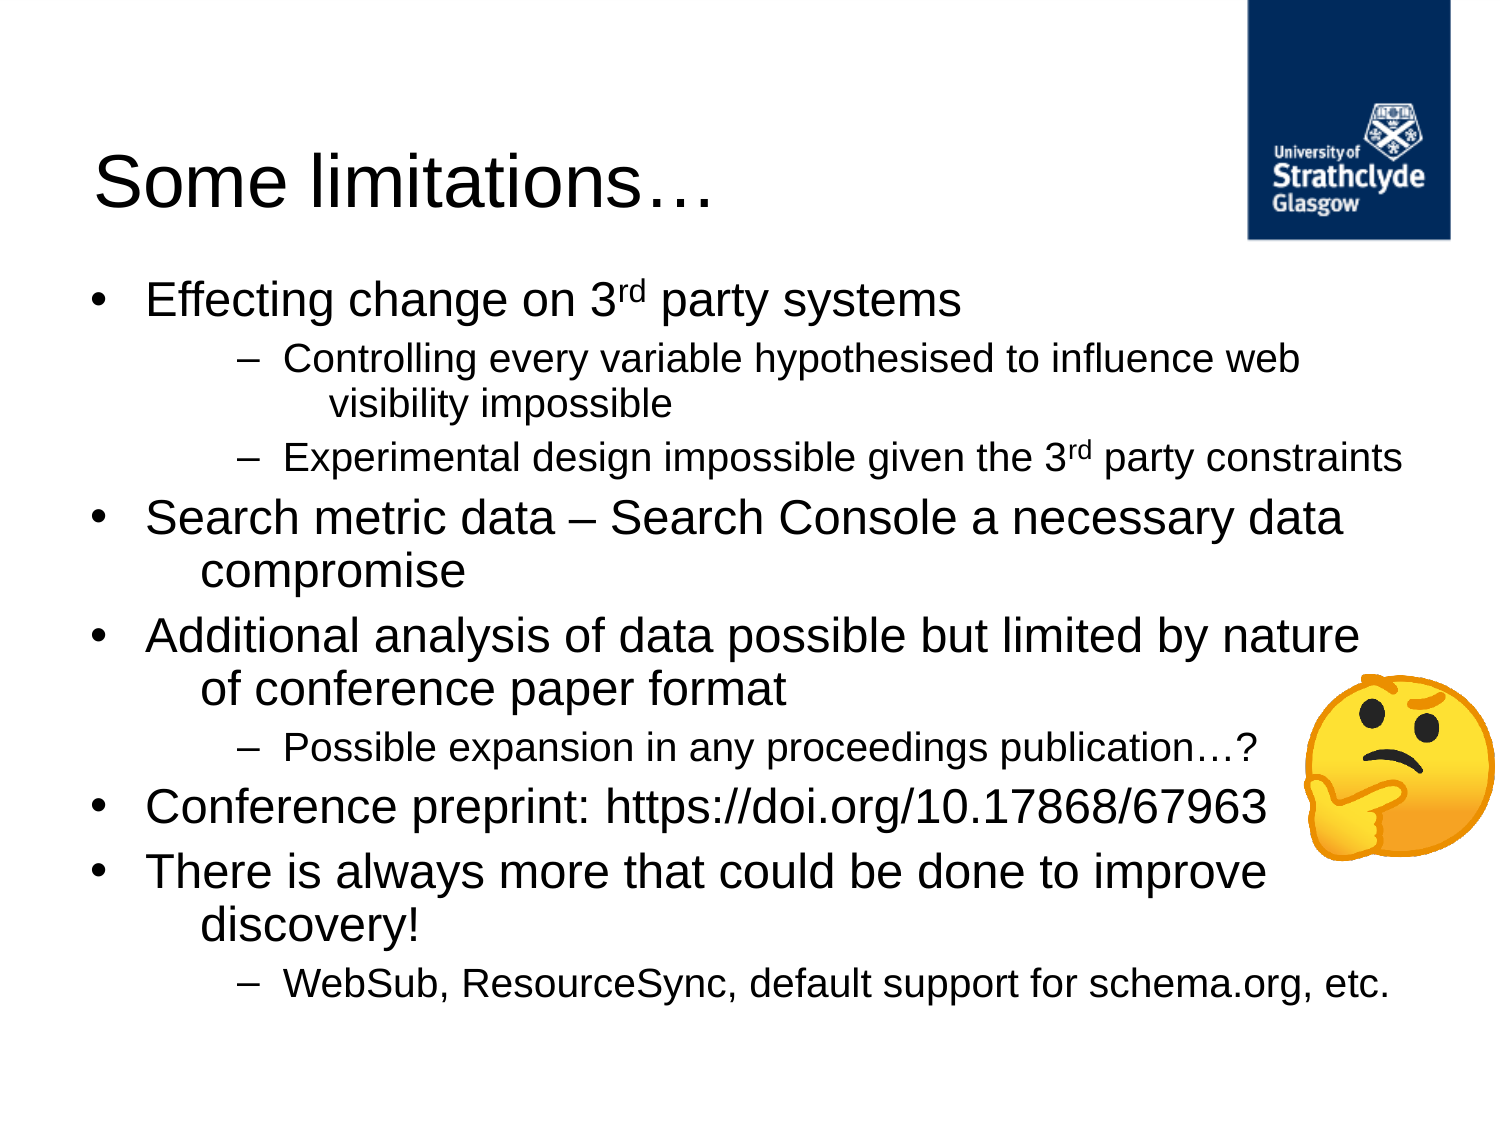

Some limitations…
# Effecting change on 3rd party systems
Controlling every variable hypothesised to influence web visibility impossible
Experimental design impossible given the 3rd party constraints
Search metric data – Search Console a necessary data compromise
Additional analysis of data possible but limited by nature of conference paper format
Possible expansion in any proceedings publication…?
Conference preprint: https://doi.org/10.17868/67963
There is always more that could be done to improve discovery!
WebSub, ResourceSync, default support for schema.org, etc.